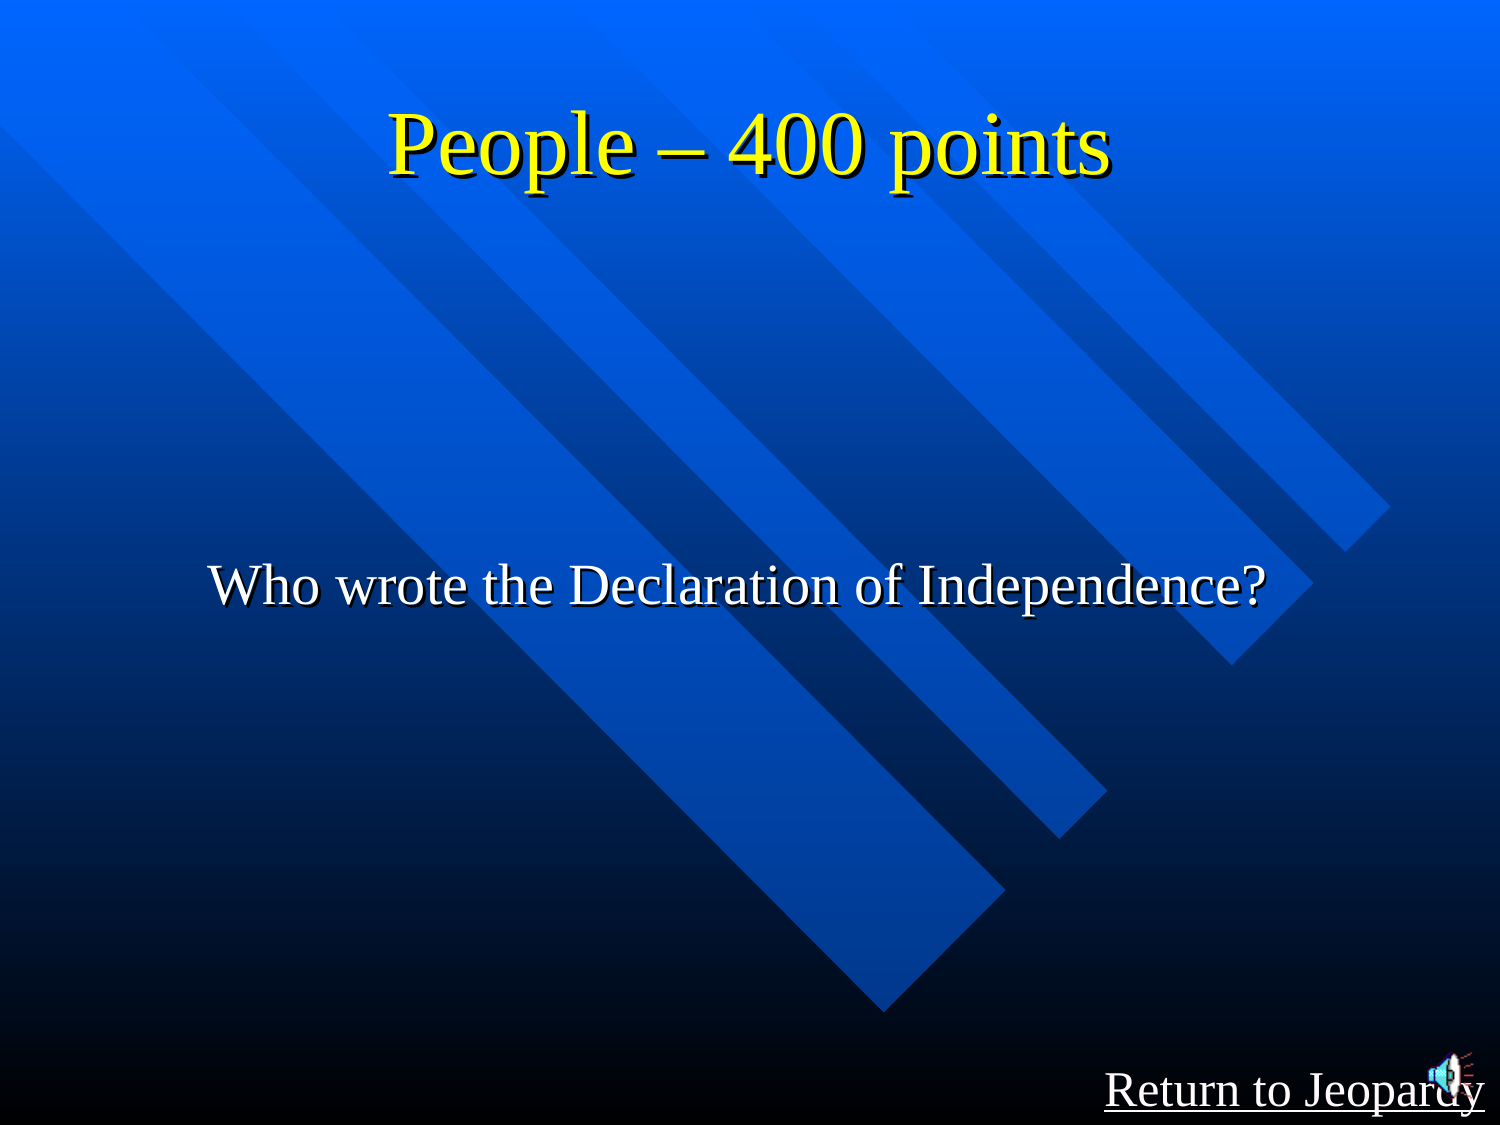

# People – 400 points
| Who wrote the Declaration of Independence? |
| --- |
Return to Jeopardy